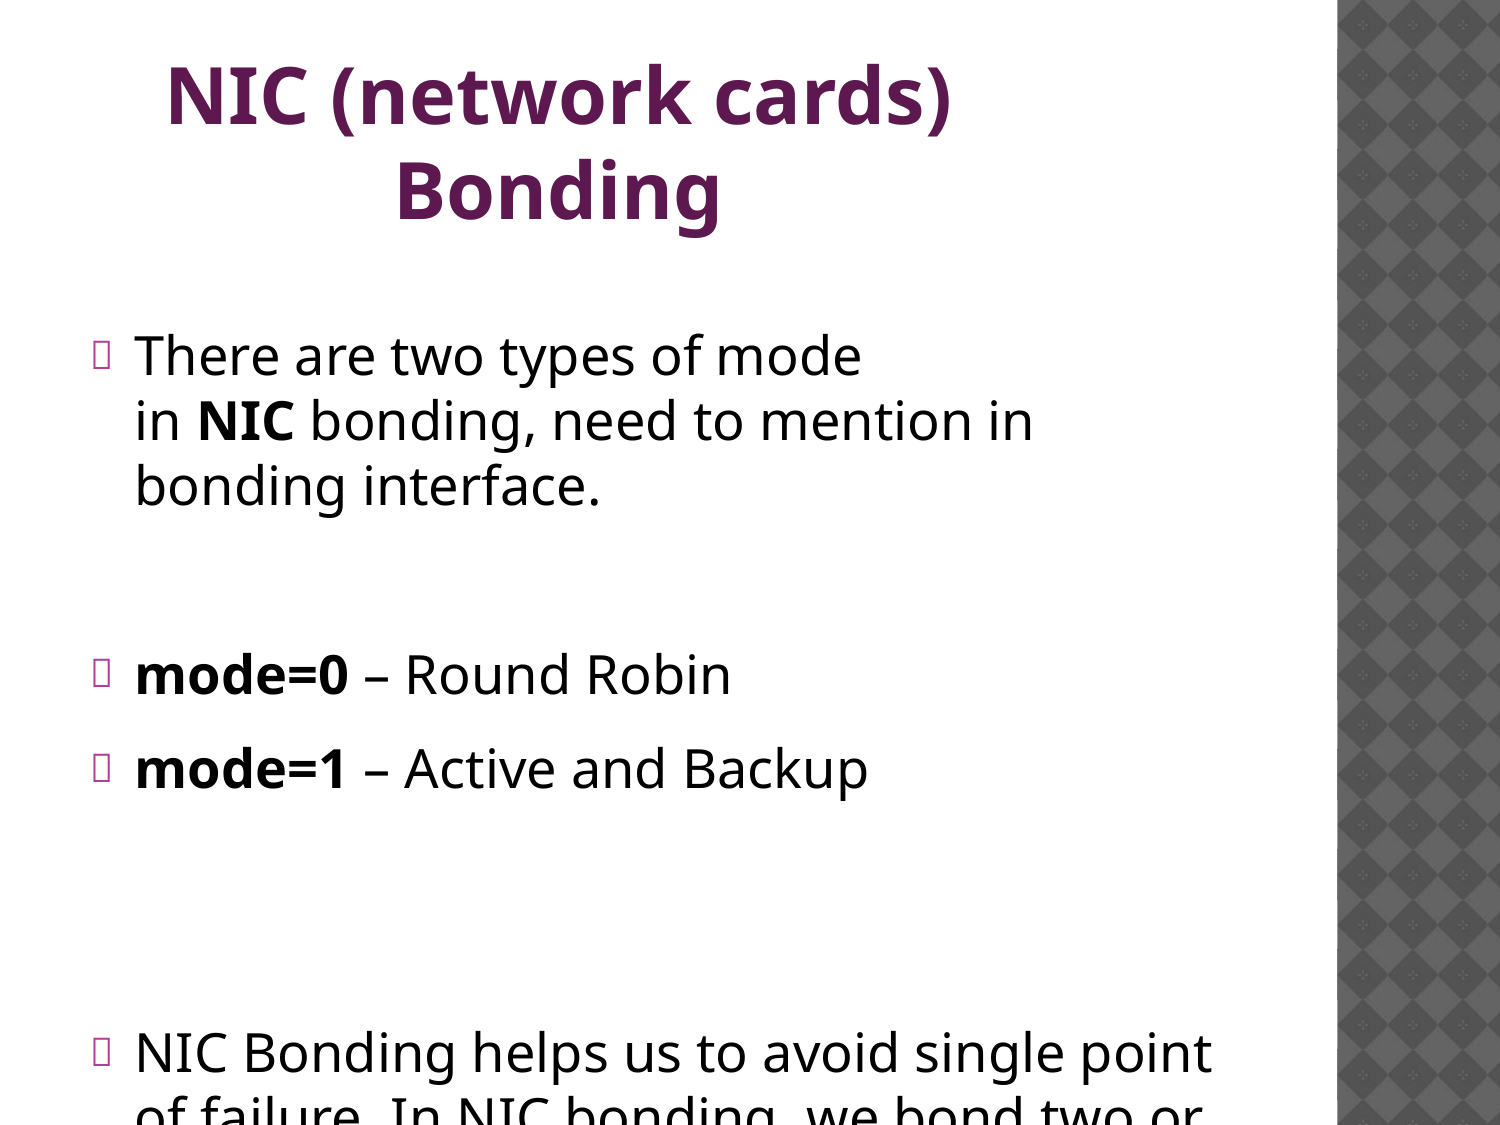

# NIC (network cards) Bonding
There are two types of mode in NIC bonding, need to mention in bonding interface.
mode=0 – Round Robin
mode=1 – Active and Backup
NIC Bonding helps us to avoid single point of failure. In NIC bonding, we bond two or more Network Ethernet Cards together and make one single virtual Interface where we can assign IPaddress to talk with other servers. Our network will be available in case of one NIC Card is down or unavailable due to any reason.
Here is a great URL for configuring Ubuntu NIC Teaming/Bonding
https://raymii.org/s/tutorials/NIC_Bonding_on_Ubuntu_12.04.html